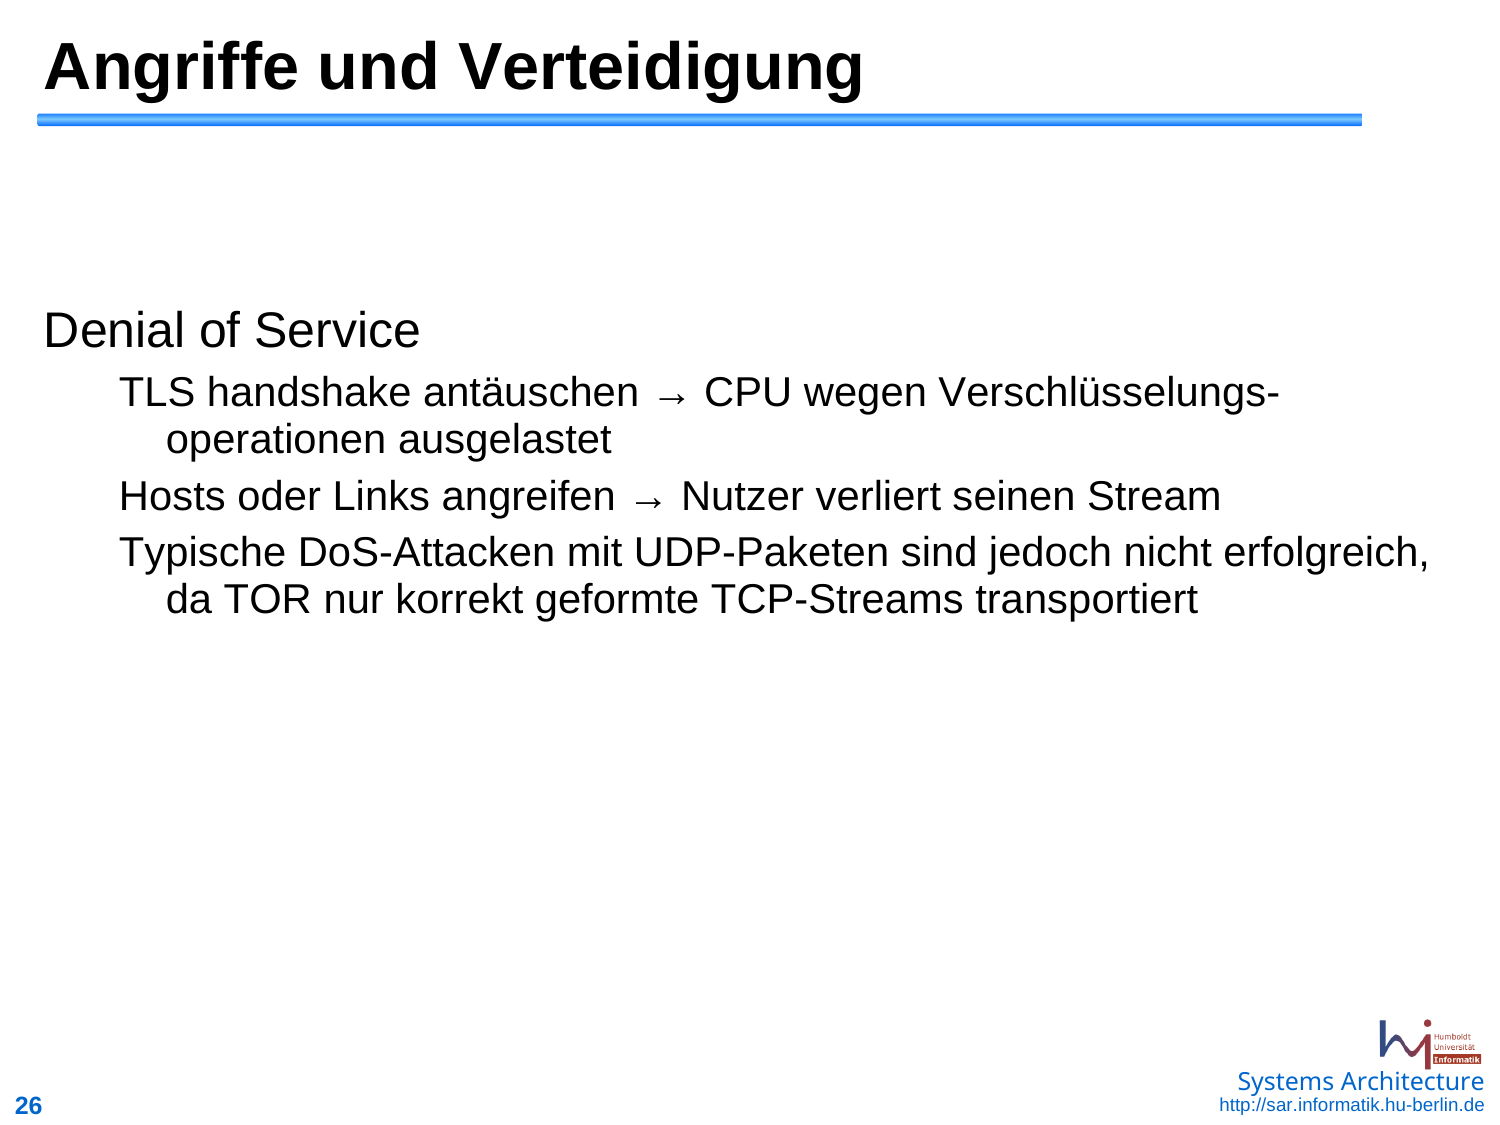

# Angriffe und Verteidigung
Denial of Service
TLS handshake antäuschen → CPU wegen Verschlüsselungs- operationen ausgelastet
Hosts oder Links angreifen → Nutzer verliert seinen Stream
Typische DoS-Attacken mit UDP-Paketen sind jedoch nicht erfolgreich, da TOR nur korrekt geformte TCP-Streams transportiert